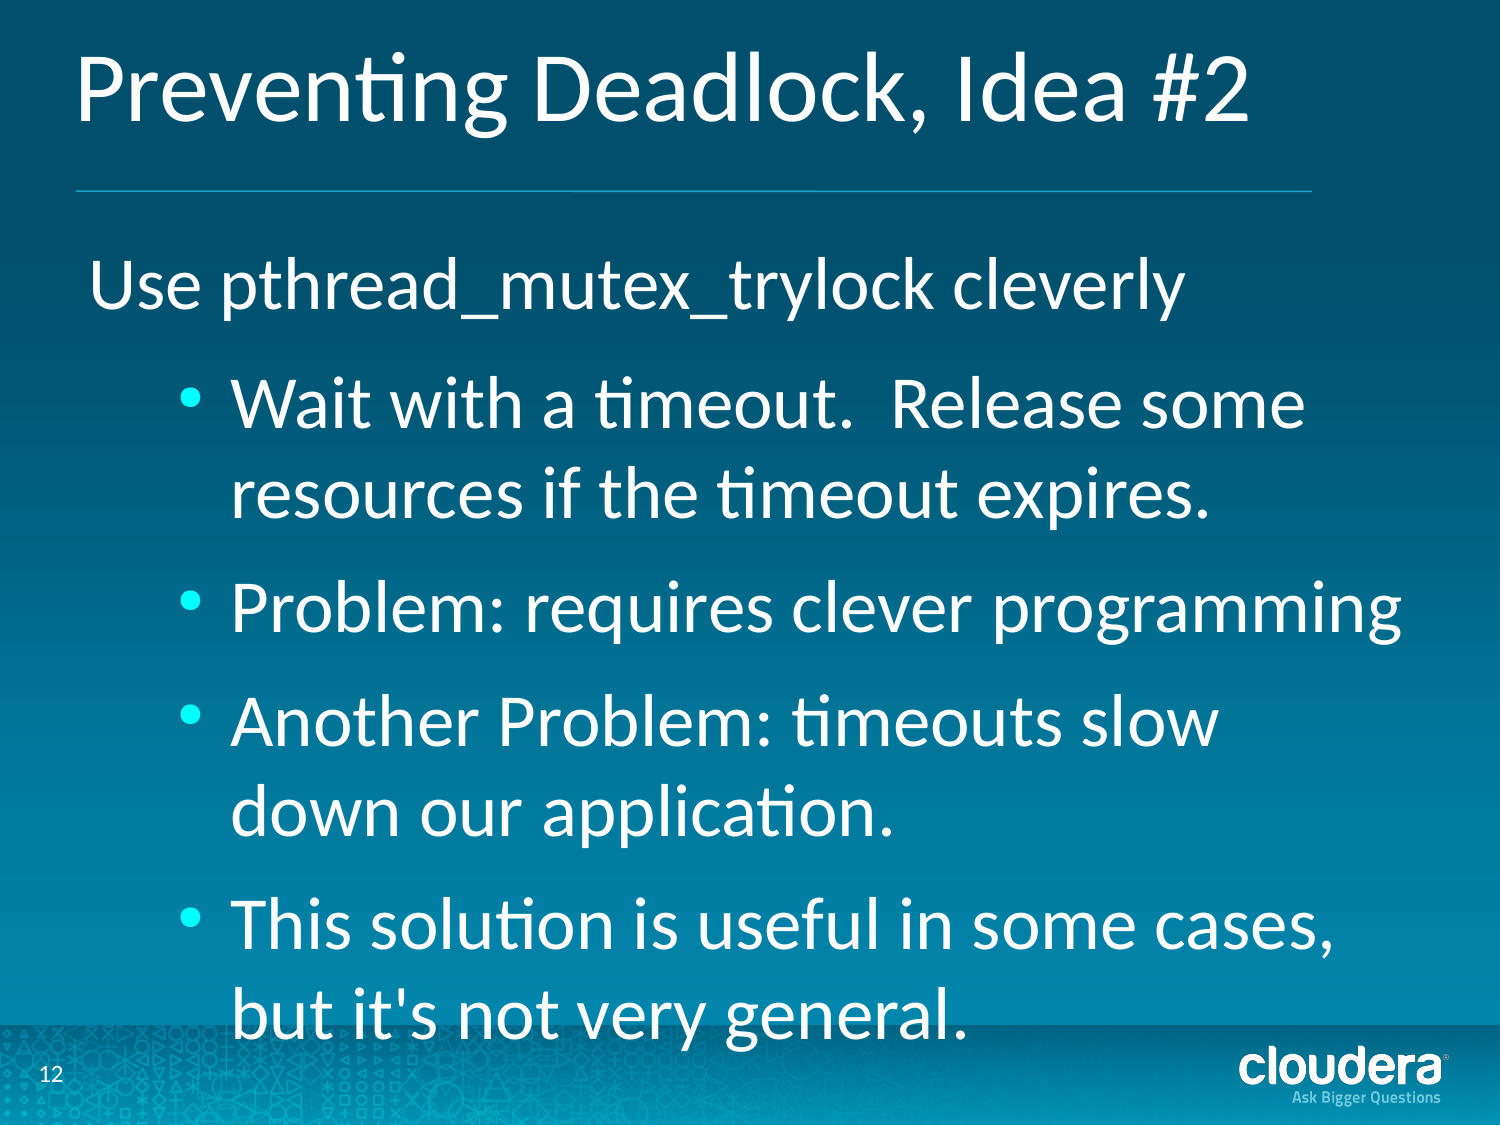

# Preventing Deadlock, Idea #2
Use pthread_mutex_trylock cleverly
Wait with a timeout. Release some resources if the timeout expires.
Problem: requires clever programming
Another Problem: timeouts slow down our application.
This solution is useful in some cases, but it's not very general.